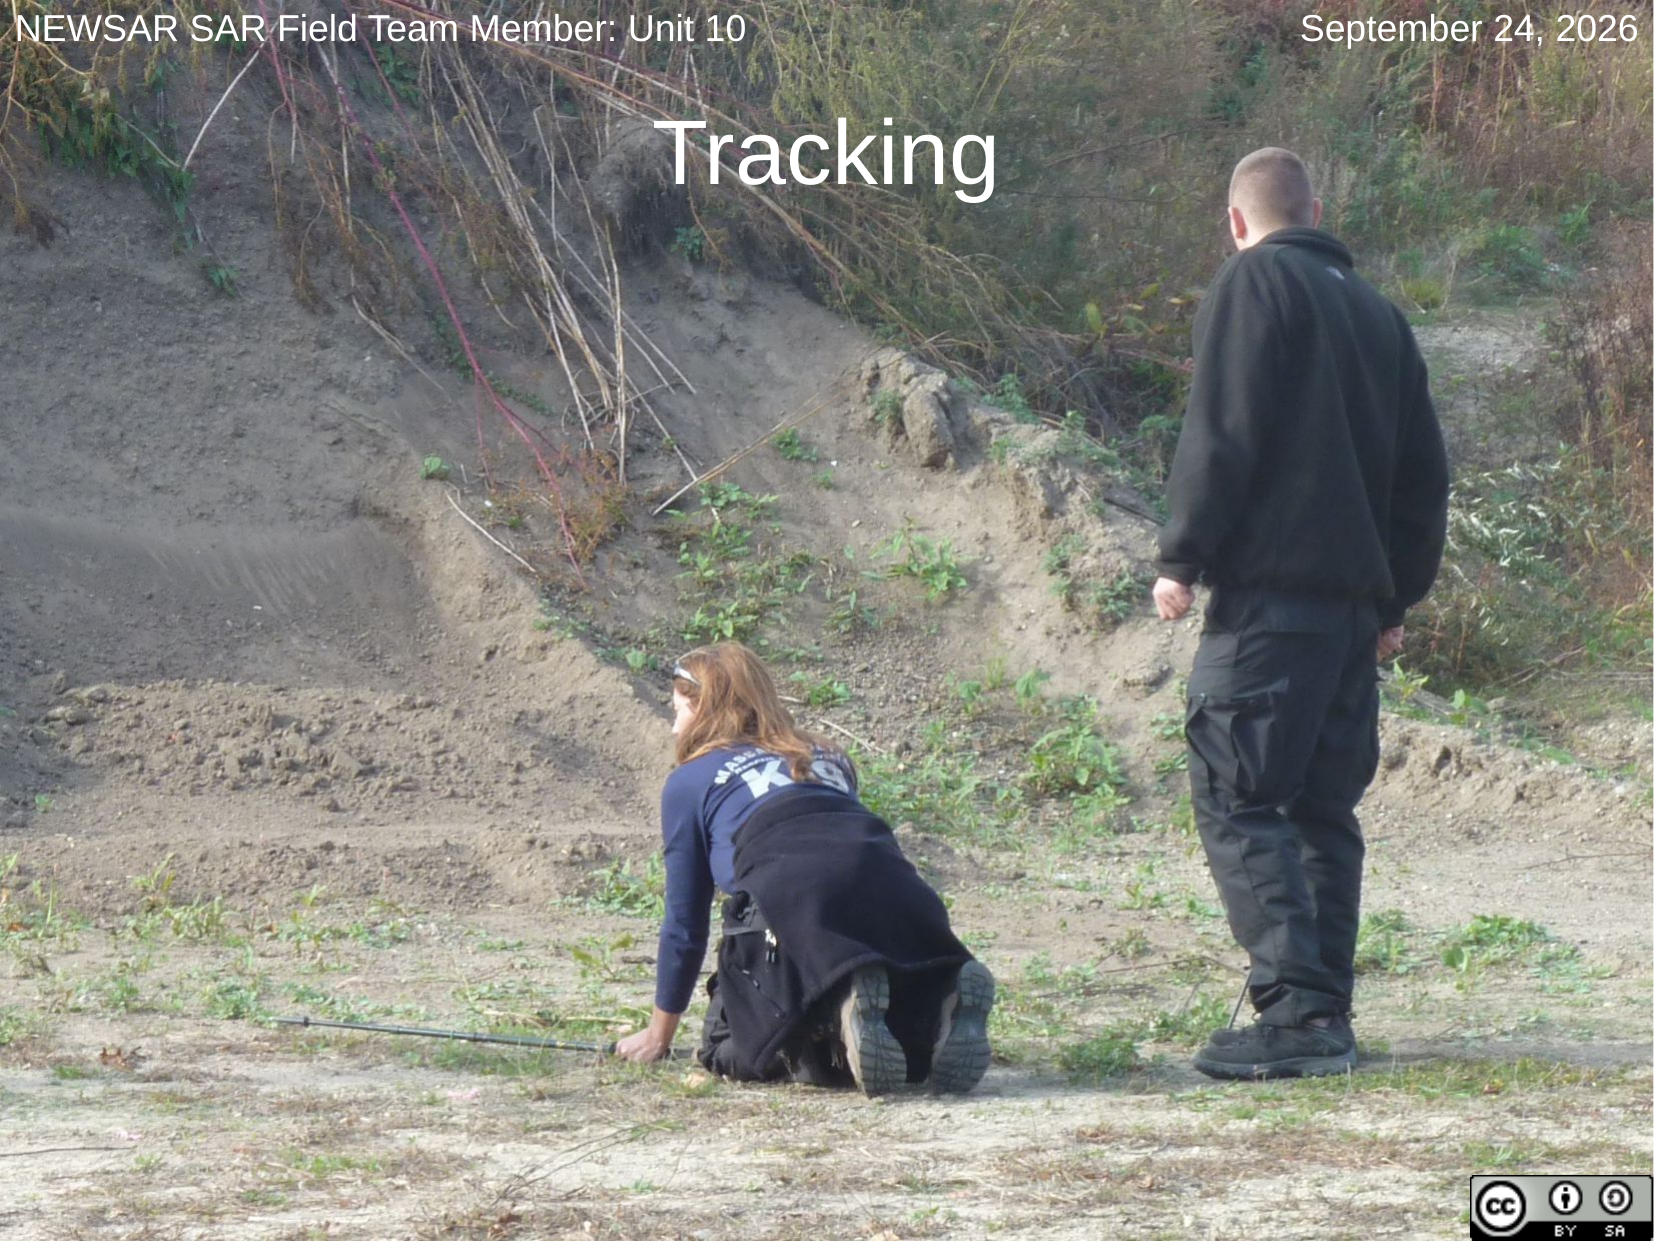

NEWSAR SAR Field Team Member: Unit 10
# Tracking